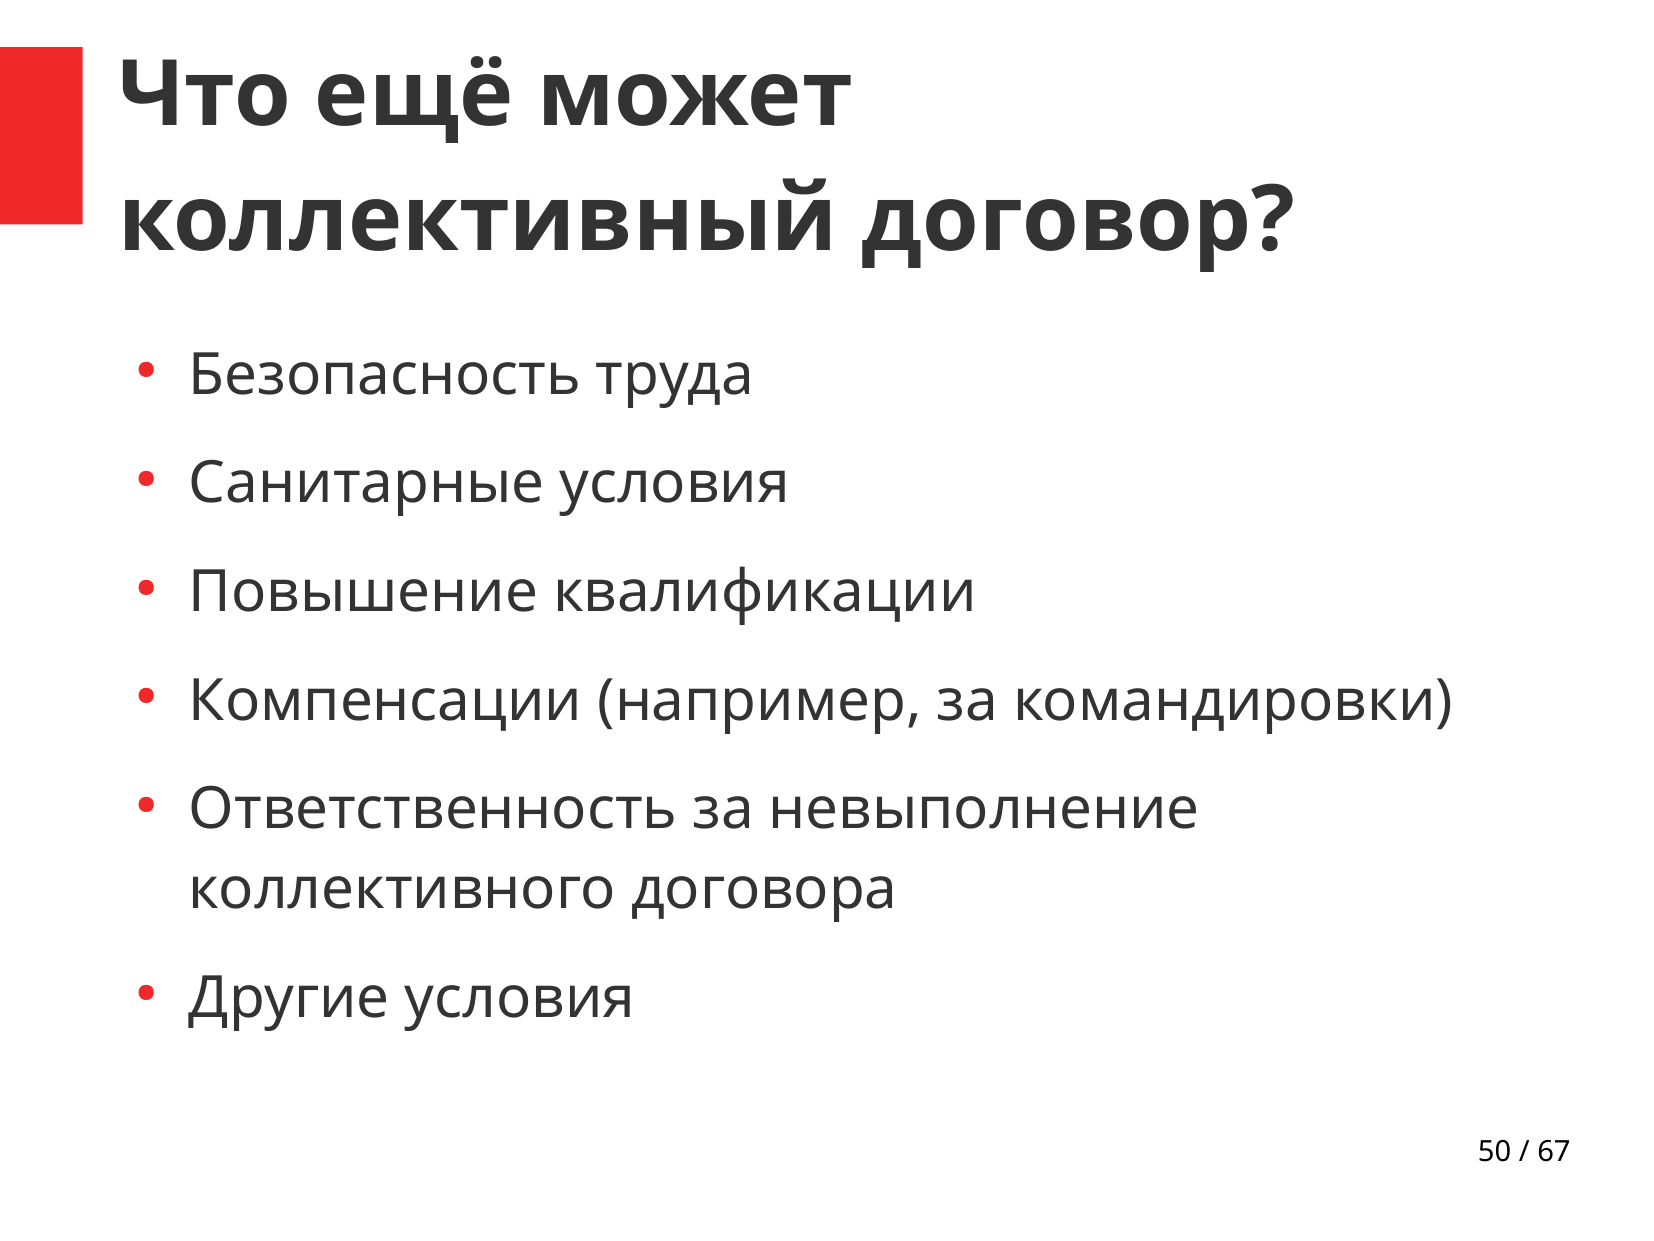

# Что ещё может коллективный договор?
Безопасность труда
Cанитарные условия
Повышение квалификации
Компенсации (например, за командировки)
Ответственность за невыполнение коллективного договора
Другие условия
50